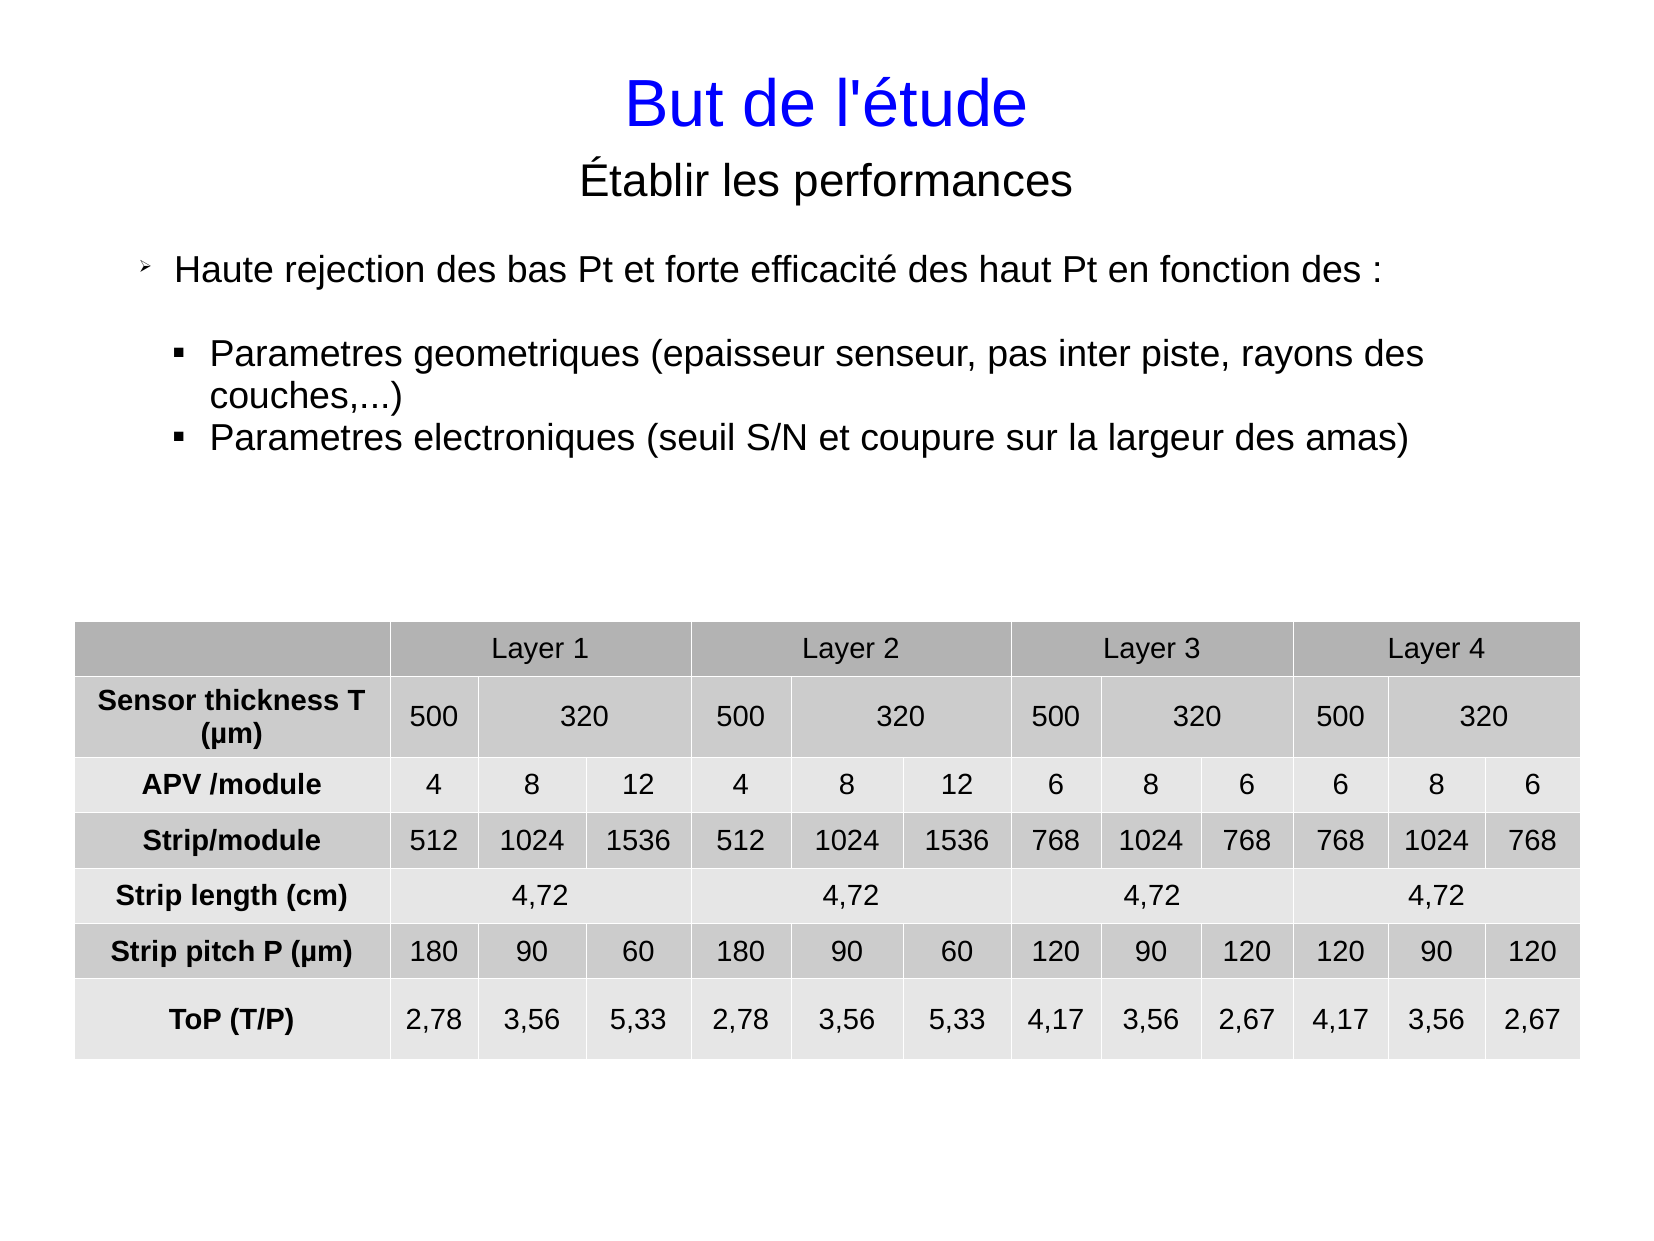

But de l'étude
Établir les performances
Haute rejection des bas Pt et forte efficacité des haut Pt en fonction des :
Parametres geometriques (epaisseur senseur, pas inter piste, rayons des couches,...)
Parametres electroniques (seuil S/N et coupure sur la largeur des amas)
| | Layer 1 | | | Layer 2 | | | Layer 3 | | | Layer 4 | | |
| --- | --- | --- | --- | --- | --- | --- | --- | --- | --- | --- | --- | --- |
| Sensor thickness T (µm) | 500 | 320 | | 500 | 320 | | 500 | 320 | | 500 | 320 | |
| APV /module | 4 | 8 | 12 | 4 | 8 | 12 | 6 | 8 | 6 | 6 | 8 | 6 |
| Strip/module | 512 | 1024 | 1536 | 512 | 1024 | 1536 | 768 | 1024 | 768 | 768 | 1024 | 768 |
| Strip length (cm) | 4,72 | | | 4,72 | | | 4,72 | | | 4,72 | | |
| Strip pitch P (µm) | 180 | 90 | 60 | 180 | 90 | 60 | 120 | 90 | 120 | 120 | 90 | 120 |
| ToP (T/P) | 2,78 | 3,56 | 5,33 | 2,78 | 3,56 | 5,33 | 4,17 | 3,56 | 2,67 | 4,17 | 3,56 | 2,67 |